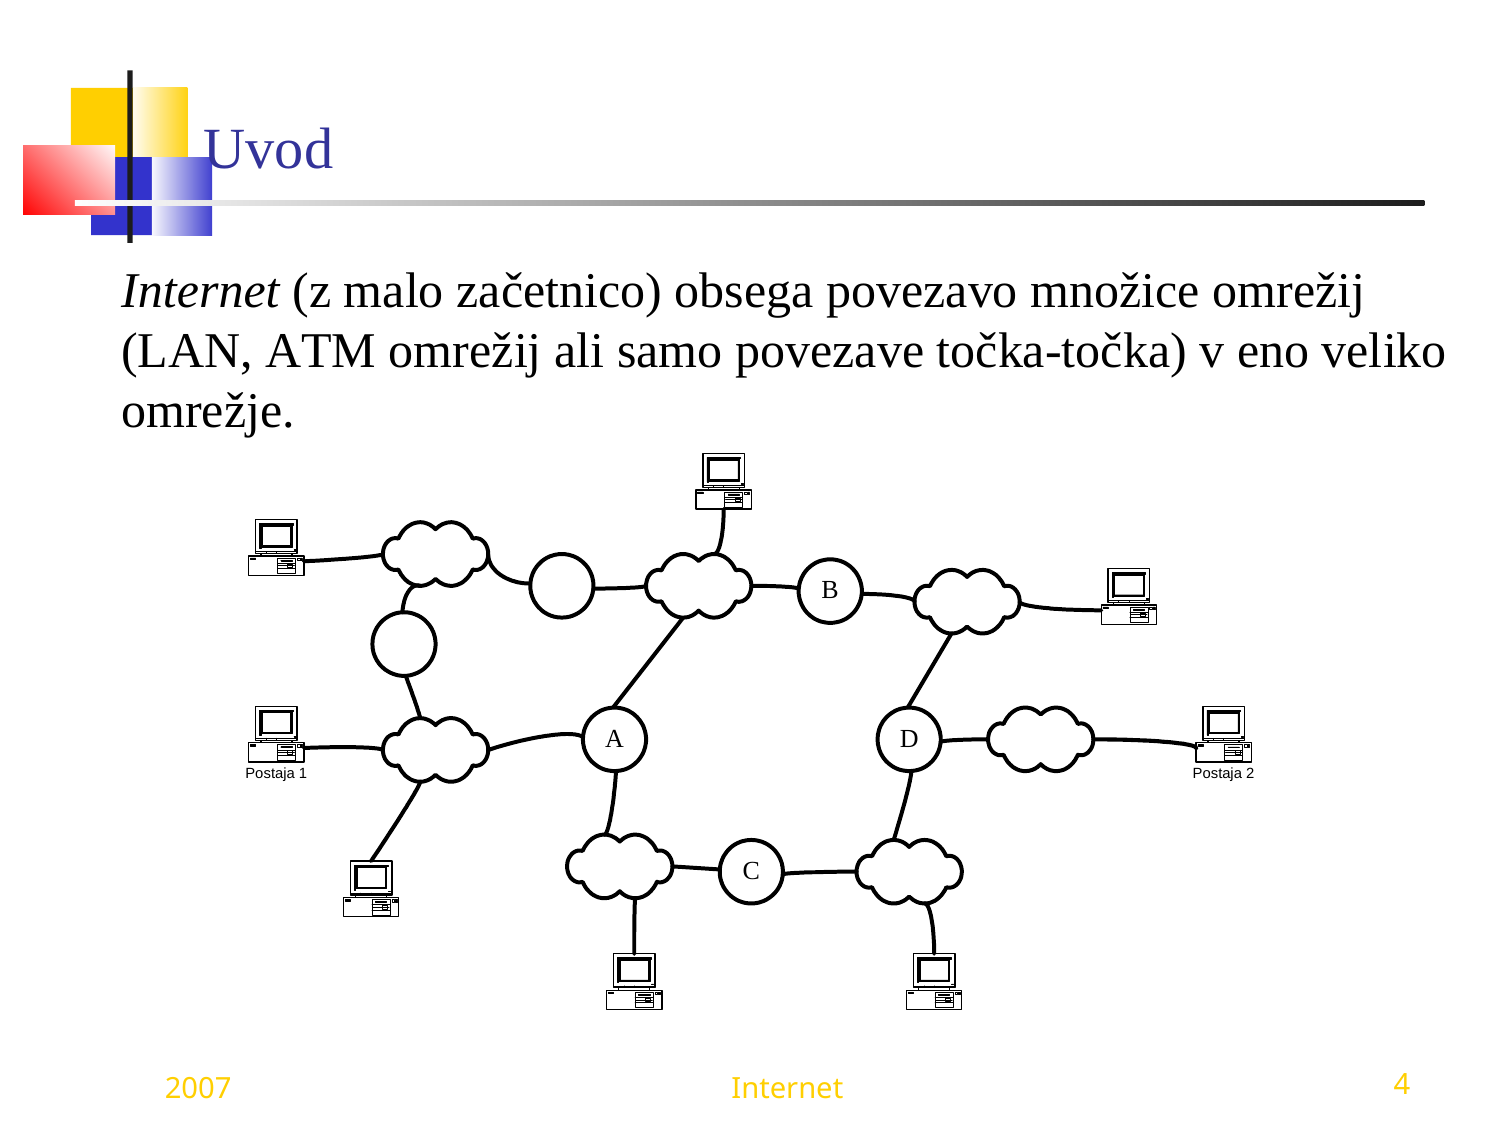

# Uvod
	Internet (z malo začetnico) obsega povezavo množice omrežij (LAN, ATM omrežij ali samo povezave točka-točka) v eno veliko omrežje.
2007
Internet